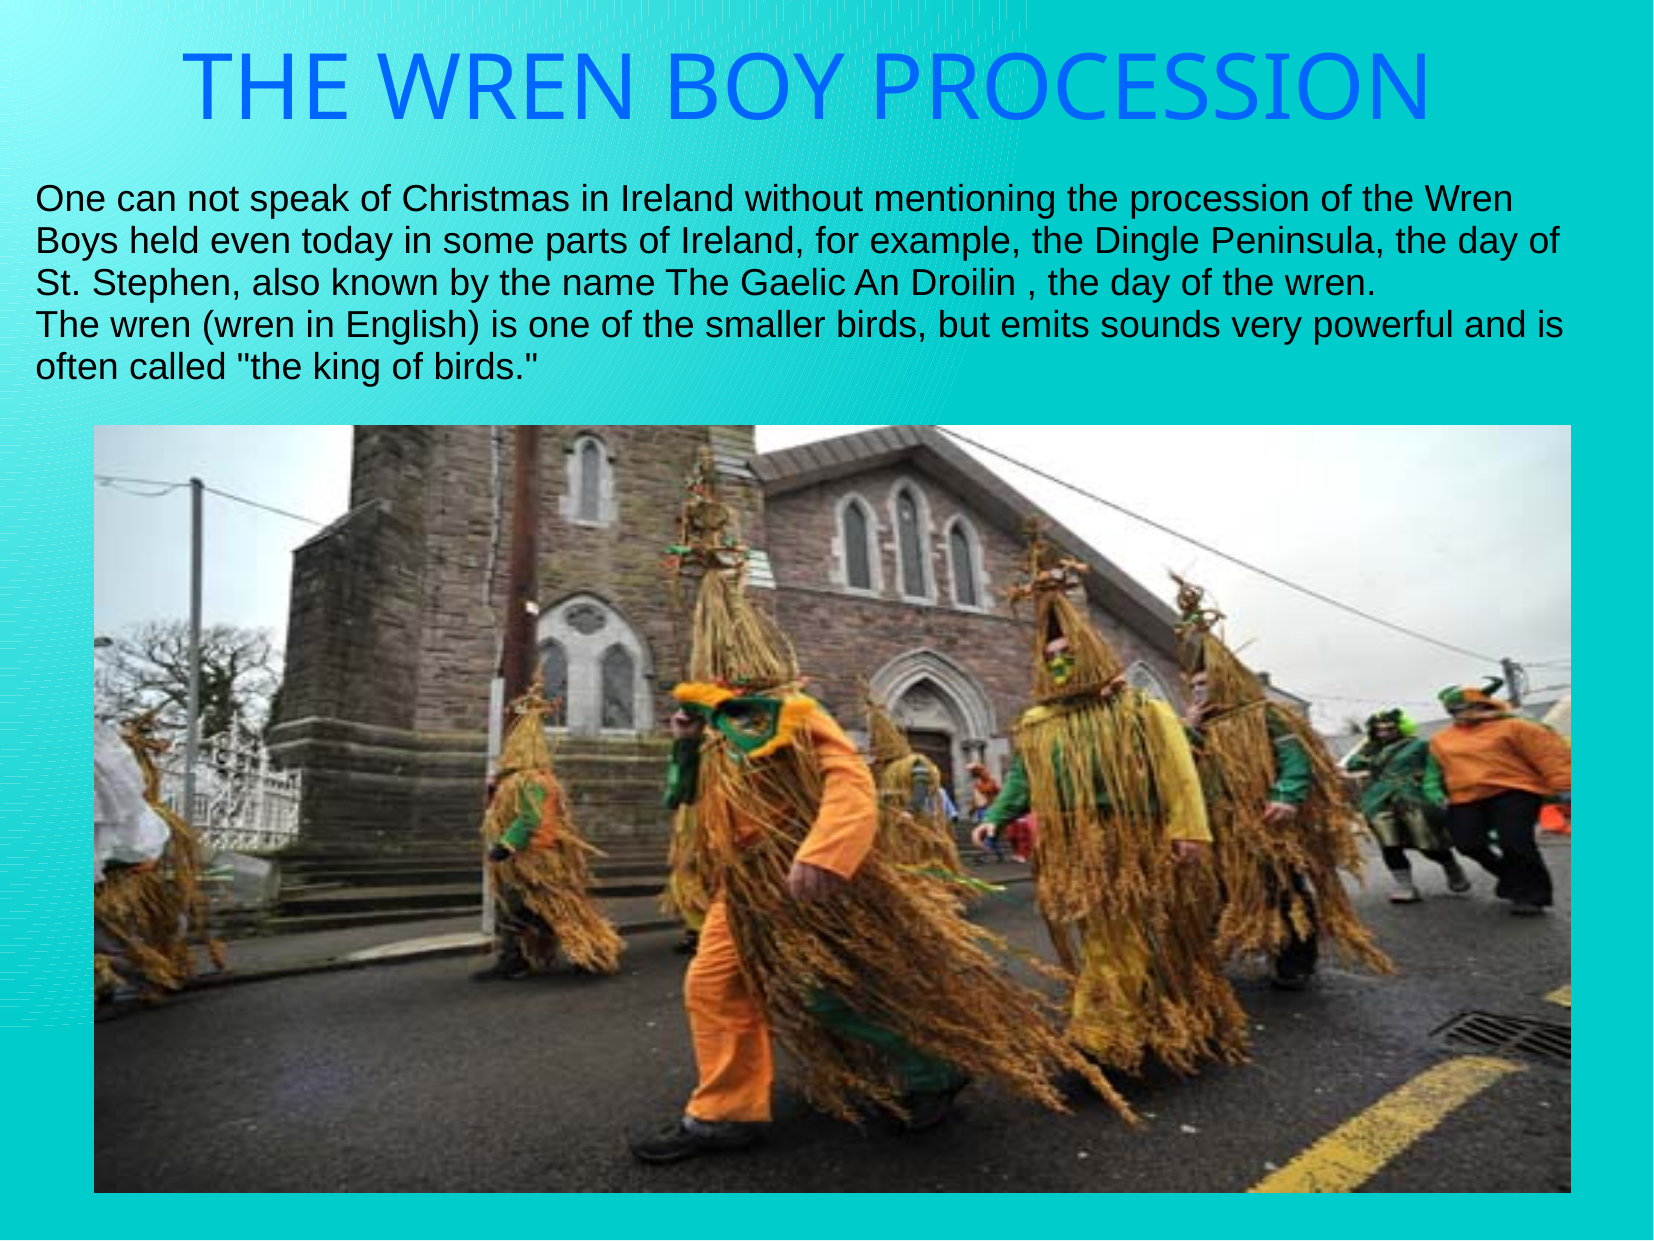

# THE WREN BOY PROCESSION
One can not speak of Christmas in Ireland without mentioning the procession of the Wren Boys held even today in some parts of Ireland, for example, the Dingle Peninsula, the day of St. Stephen, also known by the name The Gaelic An Droilin , the day of the wren.
The wren (wren in English) is one of the smaller birds, but emits sounds very powerful and is often called "the king of birds."